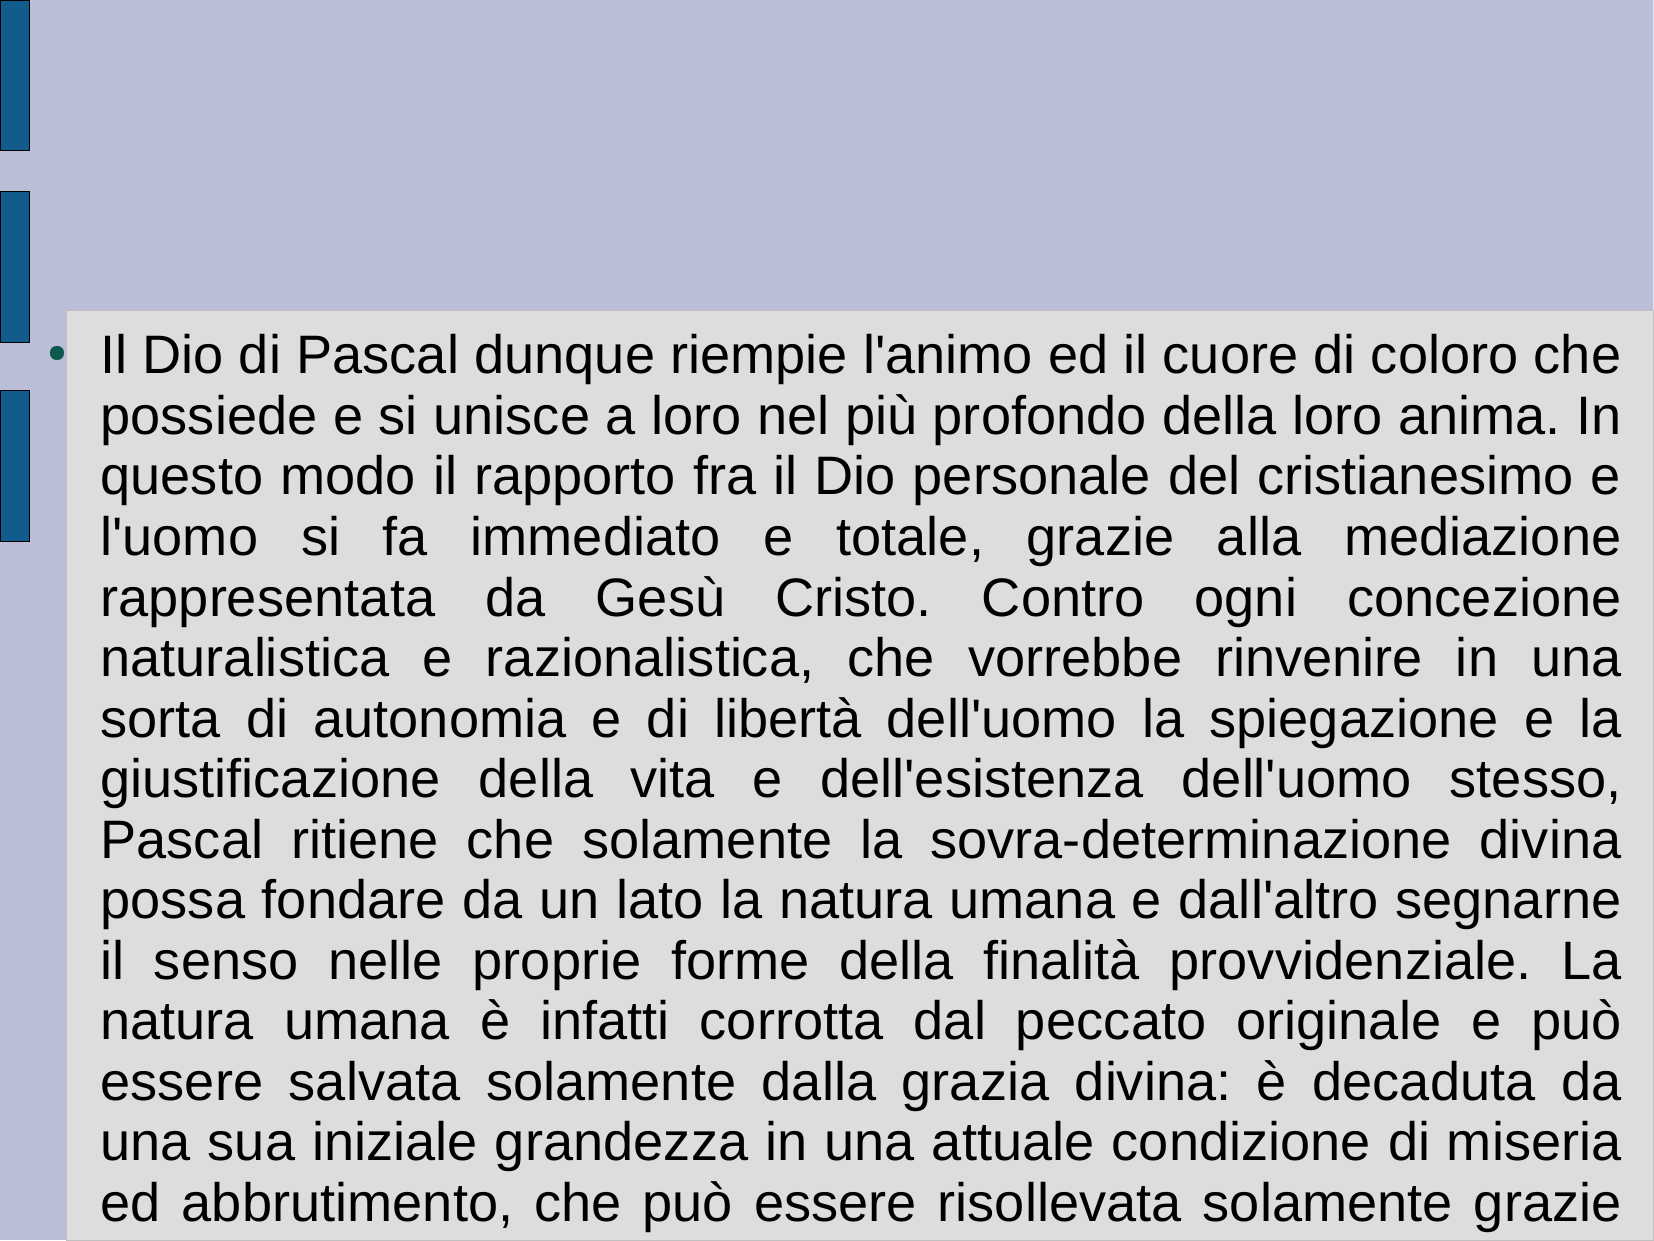

#
Il Dio di Pascal dunque riempie l'animo ed il cuore di coloro che possiede e si unisce a loro nel più profondo della loro anima. In questo modo il rapporto fra il Dio personale del cristianesimo e l'uomo si fa immediato e totale, grazie alla mediazione rappresentata da Gesù Cristo. Contro ogni concezione naturalistica e razionalistica, che vorrebbe rinvenire in una sorta di autonomia e di libertà dell'uomo la spiegazione e la giustificazione della vita e dell'esistenza dell'uomo stesso, Pascal ritiene che solamente la sovra-determinazione divina possa fondare da un lato la natura umana e dall'altro segnarne il senso nelle proprie forme della finalità provvidenziale. La natura umana è infatti corrotta dal peccato originale e può essere salvata solamente dalla grazia divina: è decaduta da una sua iniziale grandezza in una attuale condizione di miseria ed abbrutimento, che può essere risollevata solamente grazie all'intervento divino.